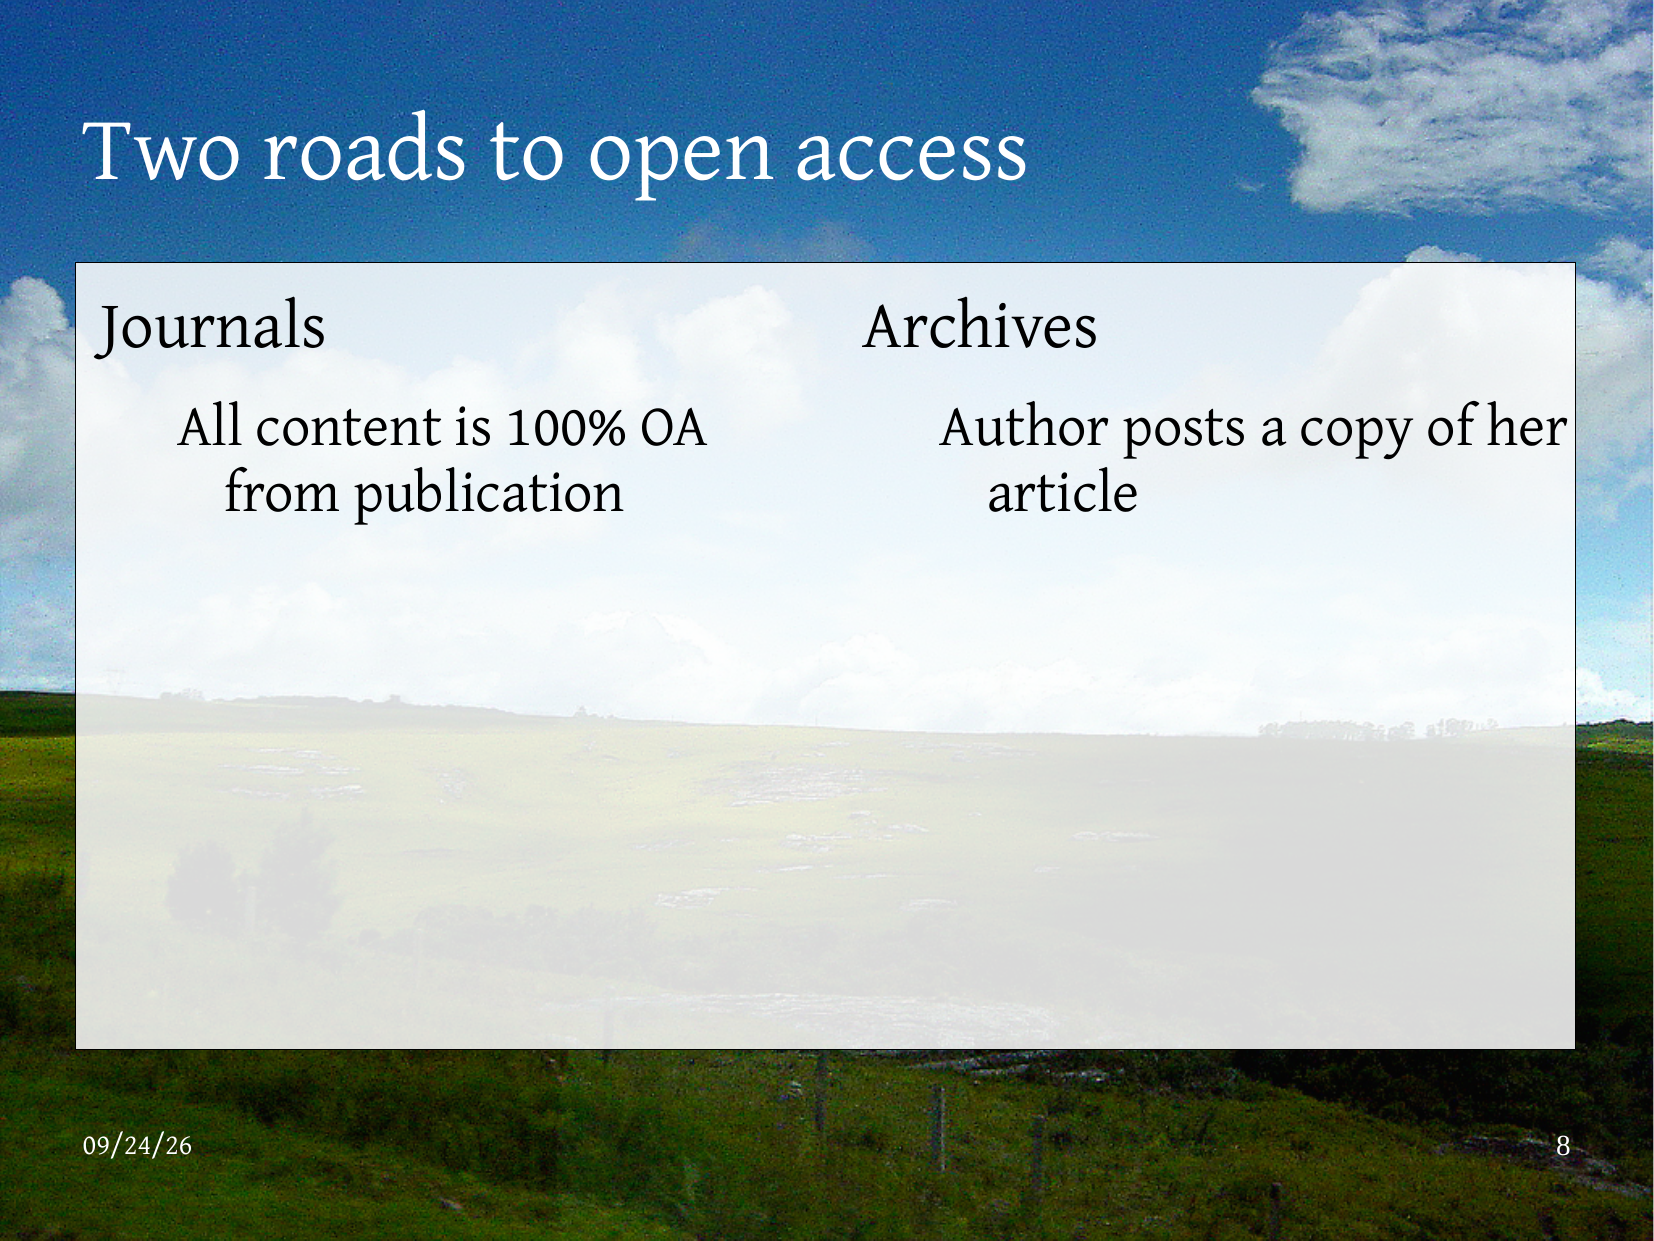

# Two roads to open access
Journals
All content is 100% OA from publication
Archives
Author posts a copy of her article
8